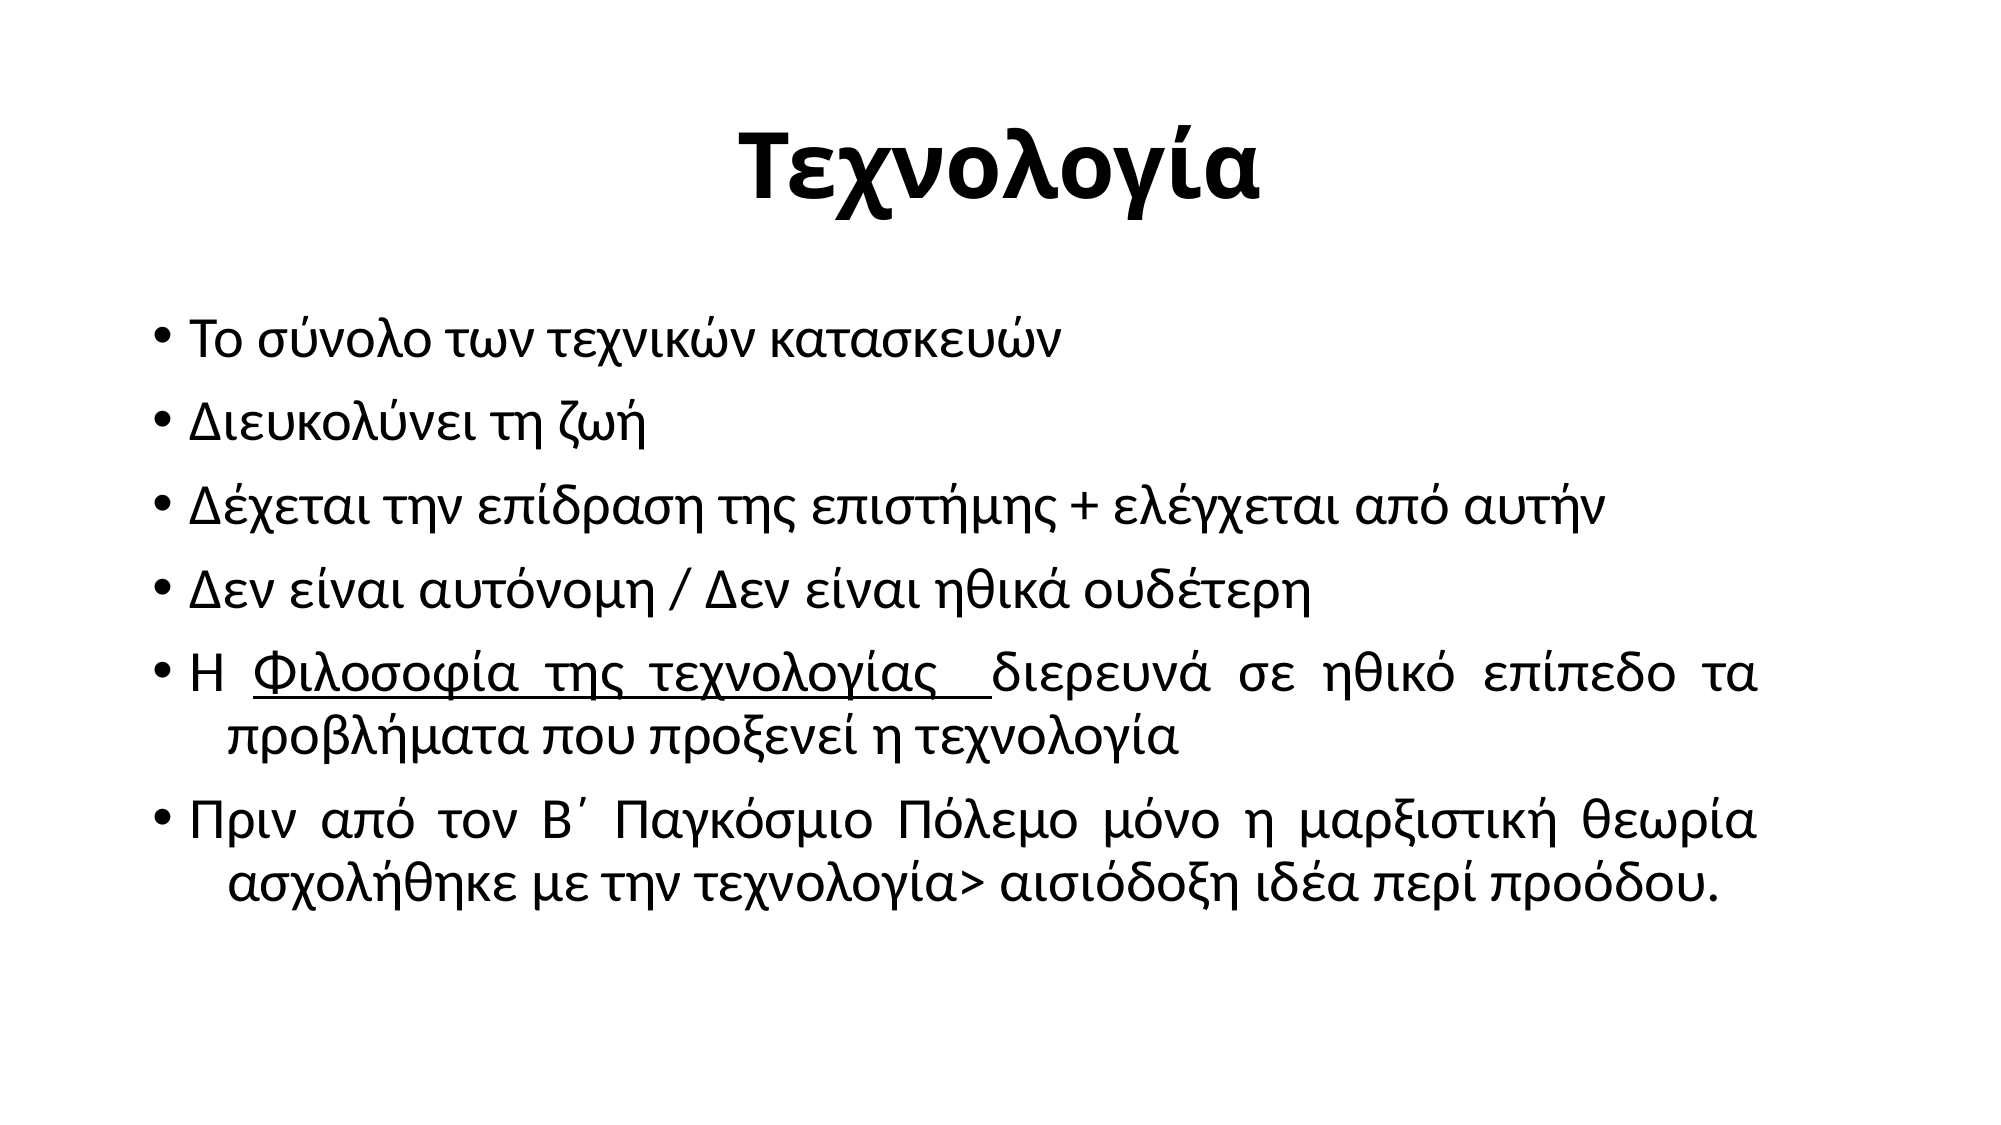

# Τεχνολογία
Το σύνολο των τεχνικών κατασκευών
Διευκολύνει τη ζωή
Δέχεται την επίδραση της επιστήμης + ελέγχεται από αυτήν
Δεν είναι αυτόνομη / Δεν είναι ηθικά ουδέτερη
Η Φιλοσοφία της τεχνολογίας διερευνά σε ηθικό επίπεδο τα προβλήματα που προξενεί η τεχνολογία
Πριν από τον Β΄ Παγκόσμιο Πόλεμο μόνο η μαρξιστική θεωρία ασχολήθηκε με την τεχνολογία> αισιόδοξη ιδέα περί προόδου.